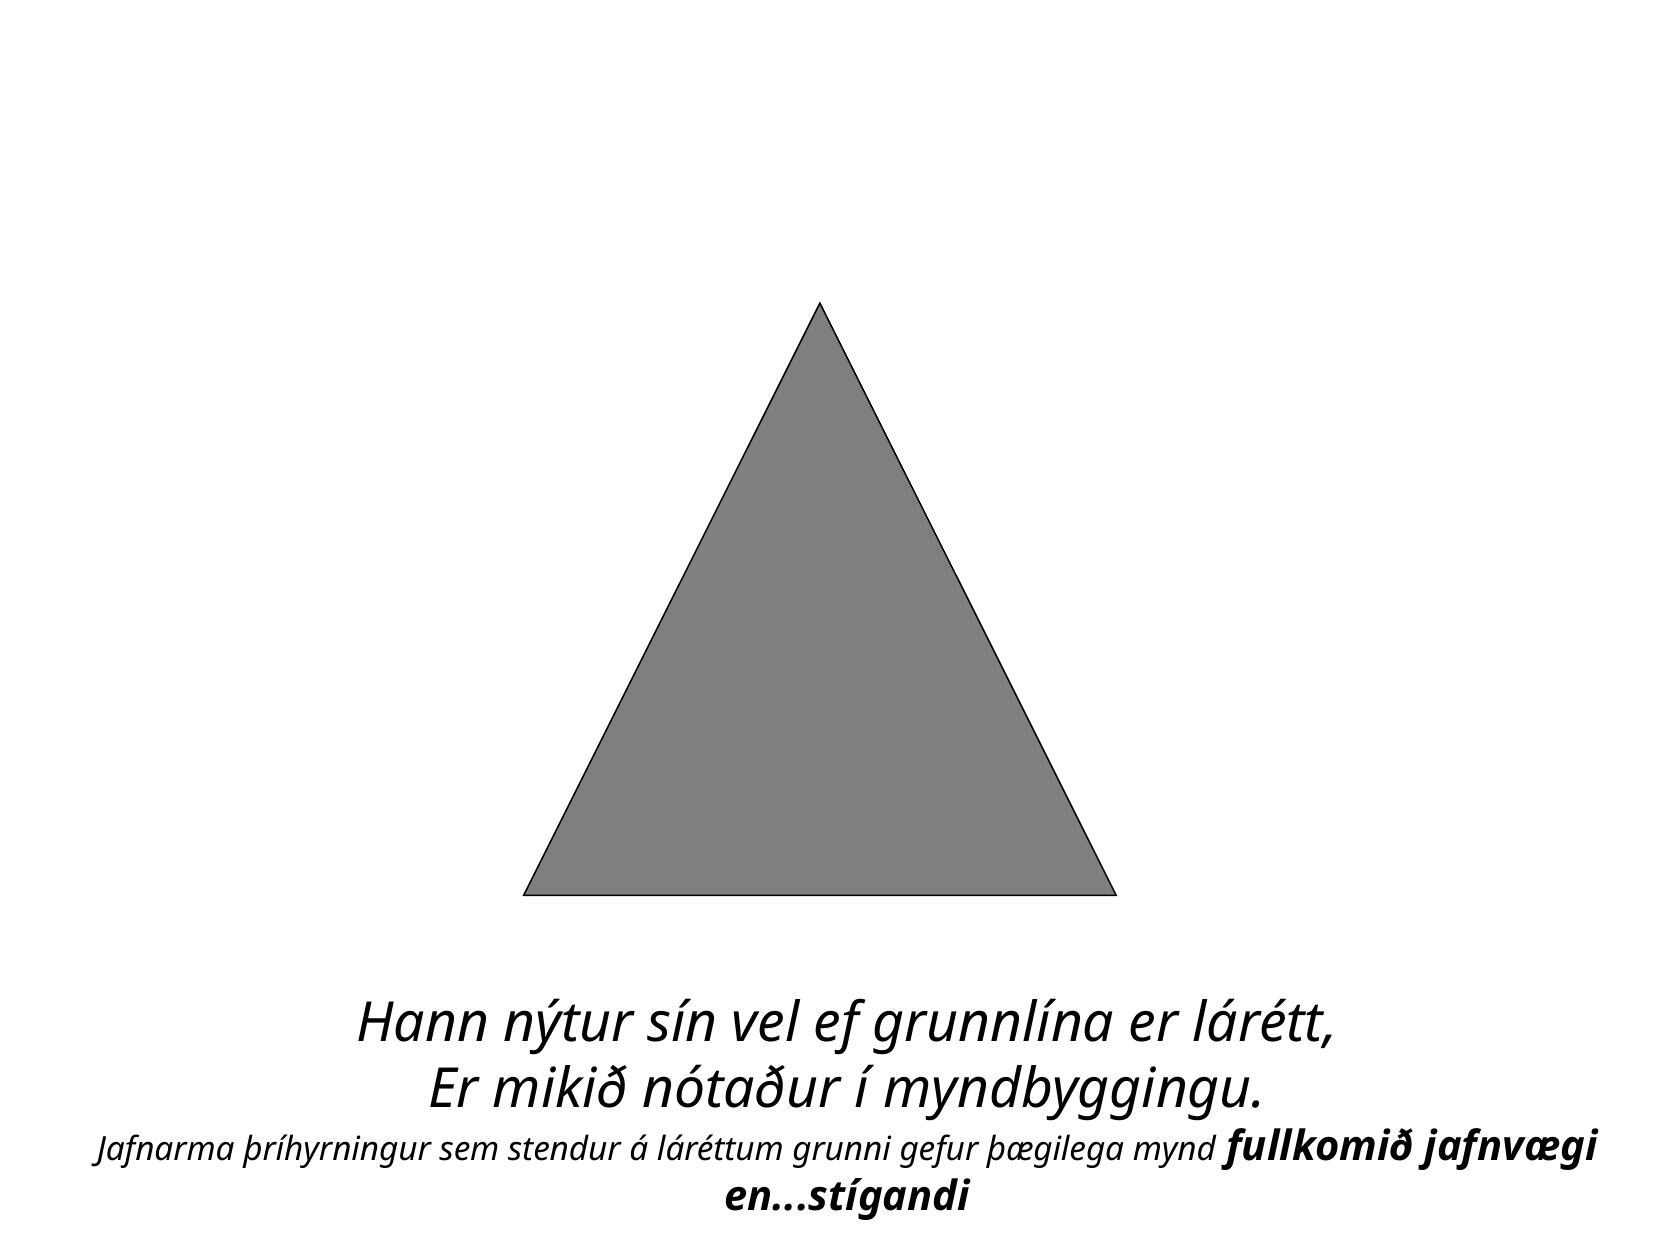

Hann nýtur sín vel ef grunnlína er lárétt,
Er mikið nótaður í myndbyggingu.
Jafnarma þríhyrningur sem stendur á láréttum grunni gefur þægilega mynd fullkomið jafnvægi en...stígandi